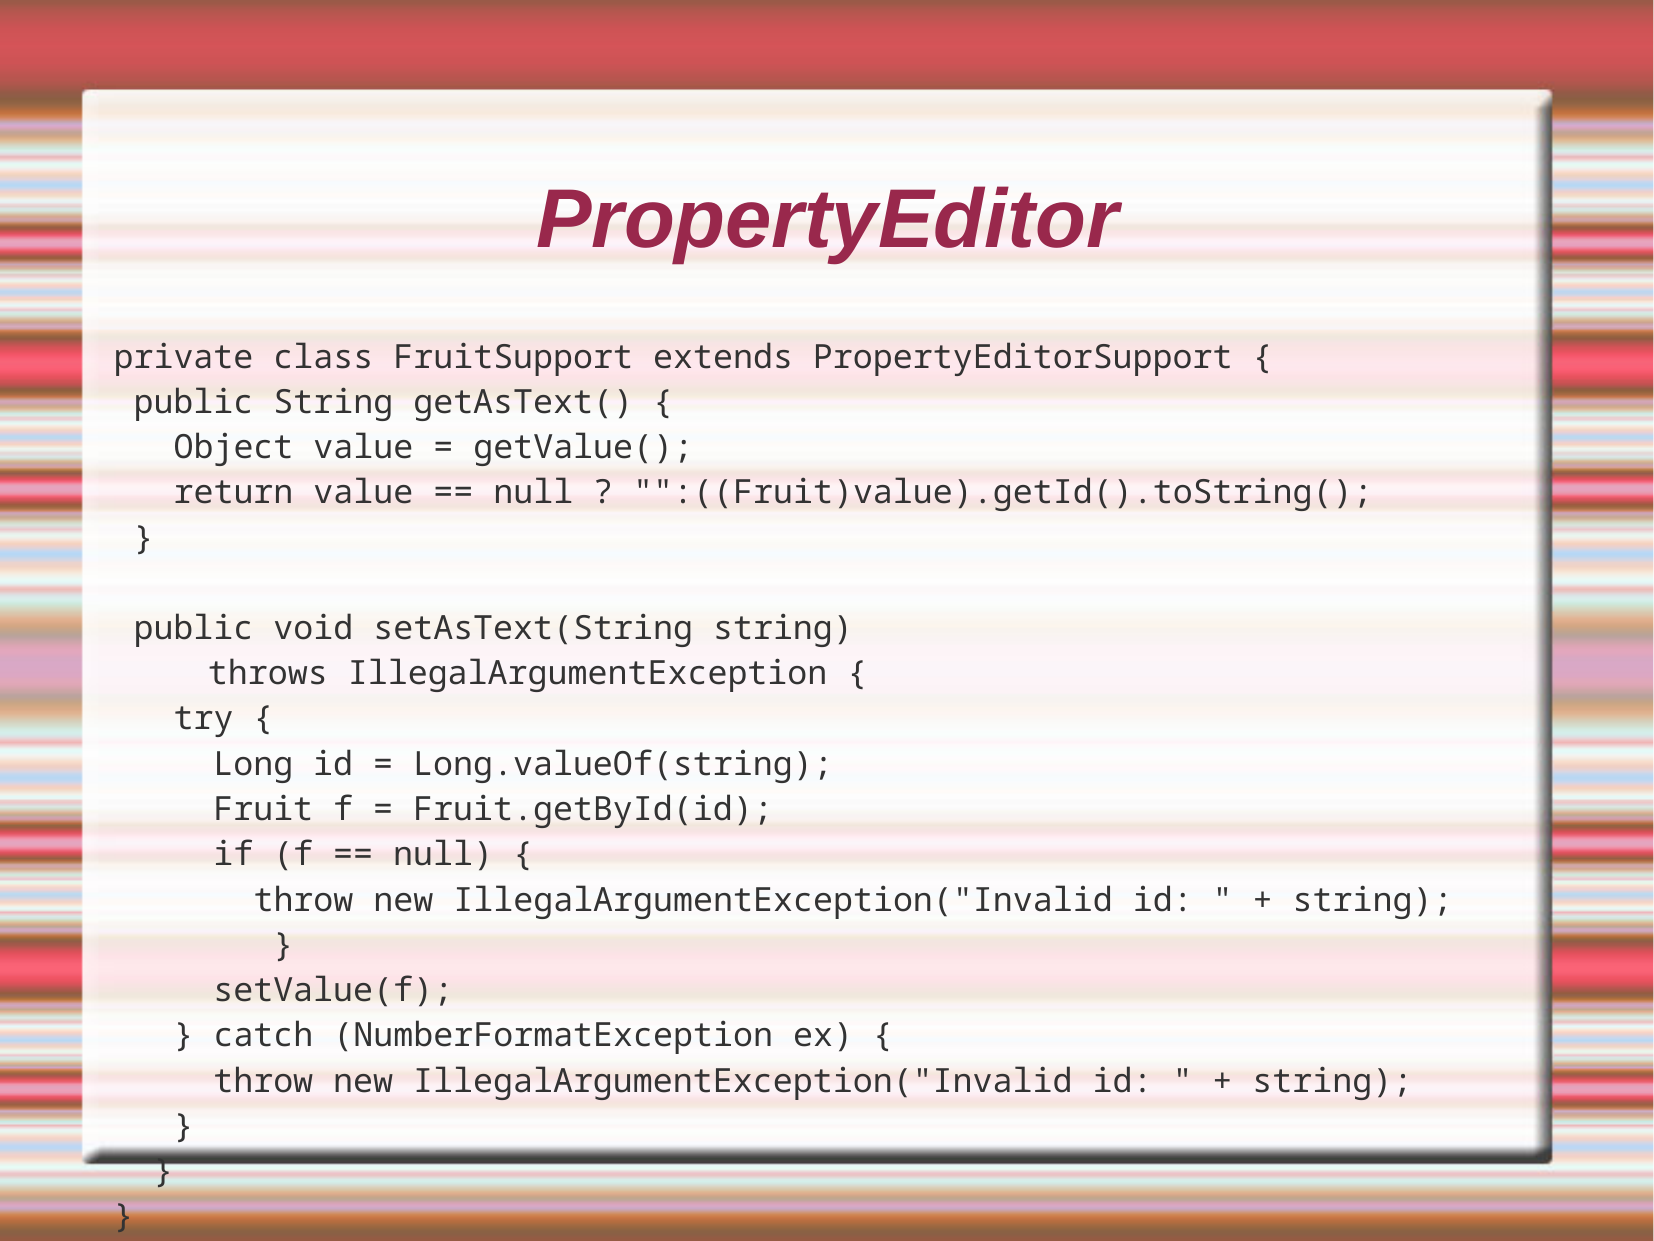

# PropertyEditor
private class FruitSupport extends PropertyEditorSupport {
 public String getAsText() {
 Object value = getValue();
 return value == null ? "":((Fruit)value).getId().toString();
 }
 public void setAsText(String string)
throws IllegalArgumentException {
 try {
 Long id = Long.valueOf(string);
 Fruit f = Fruit.getById(id);
 if (f == null) {
 throw new IllegalArgumentException("Invalid id: " + string);
 }
 setValue(f);
 } catch (NumberFormatException ex) {
 throw new IllegalArgumentException("Invalid id: " + string);
 }
 }
}